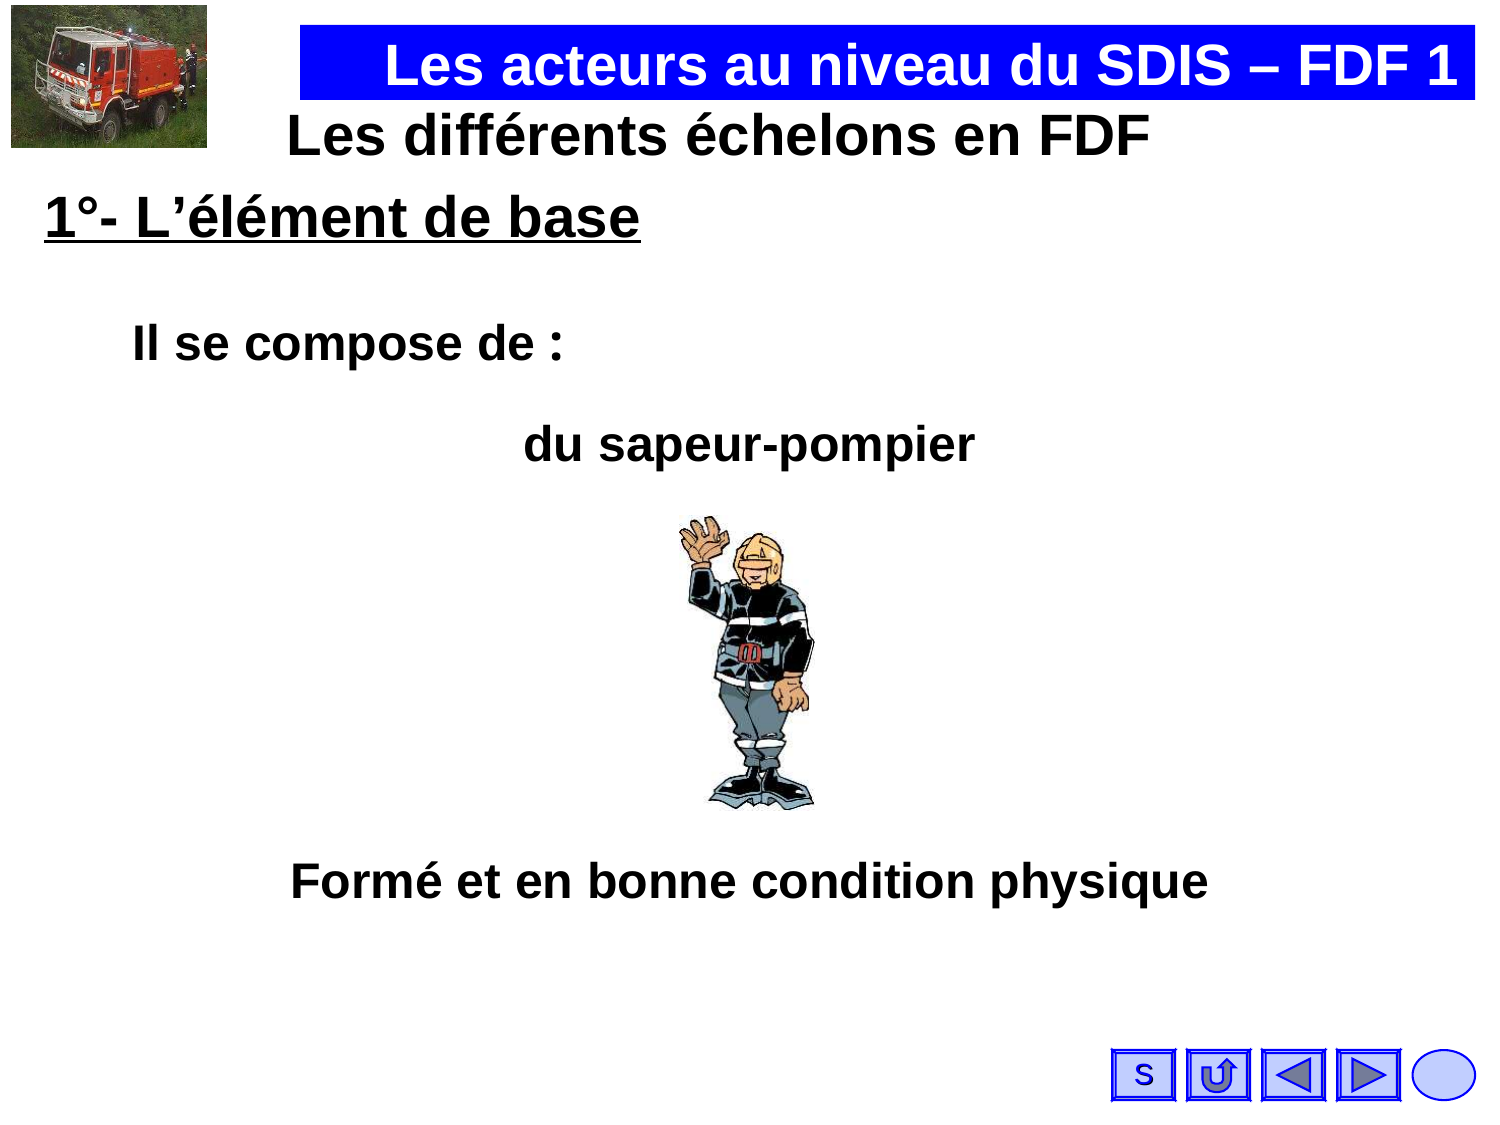

Les acteurs au niveau du SDIS – FDF 1
Les différents échelons en FDF
1°- L’élément de base
Il se compose de :
du sapeur-pompier
Formé et en bonne condition physique